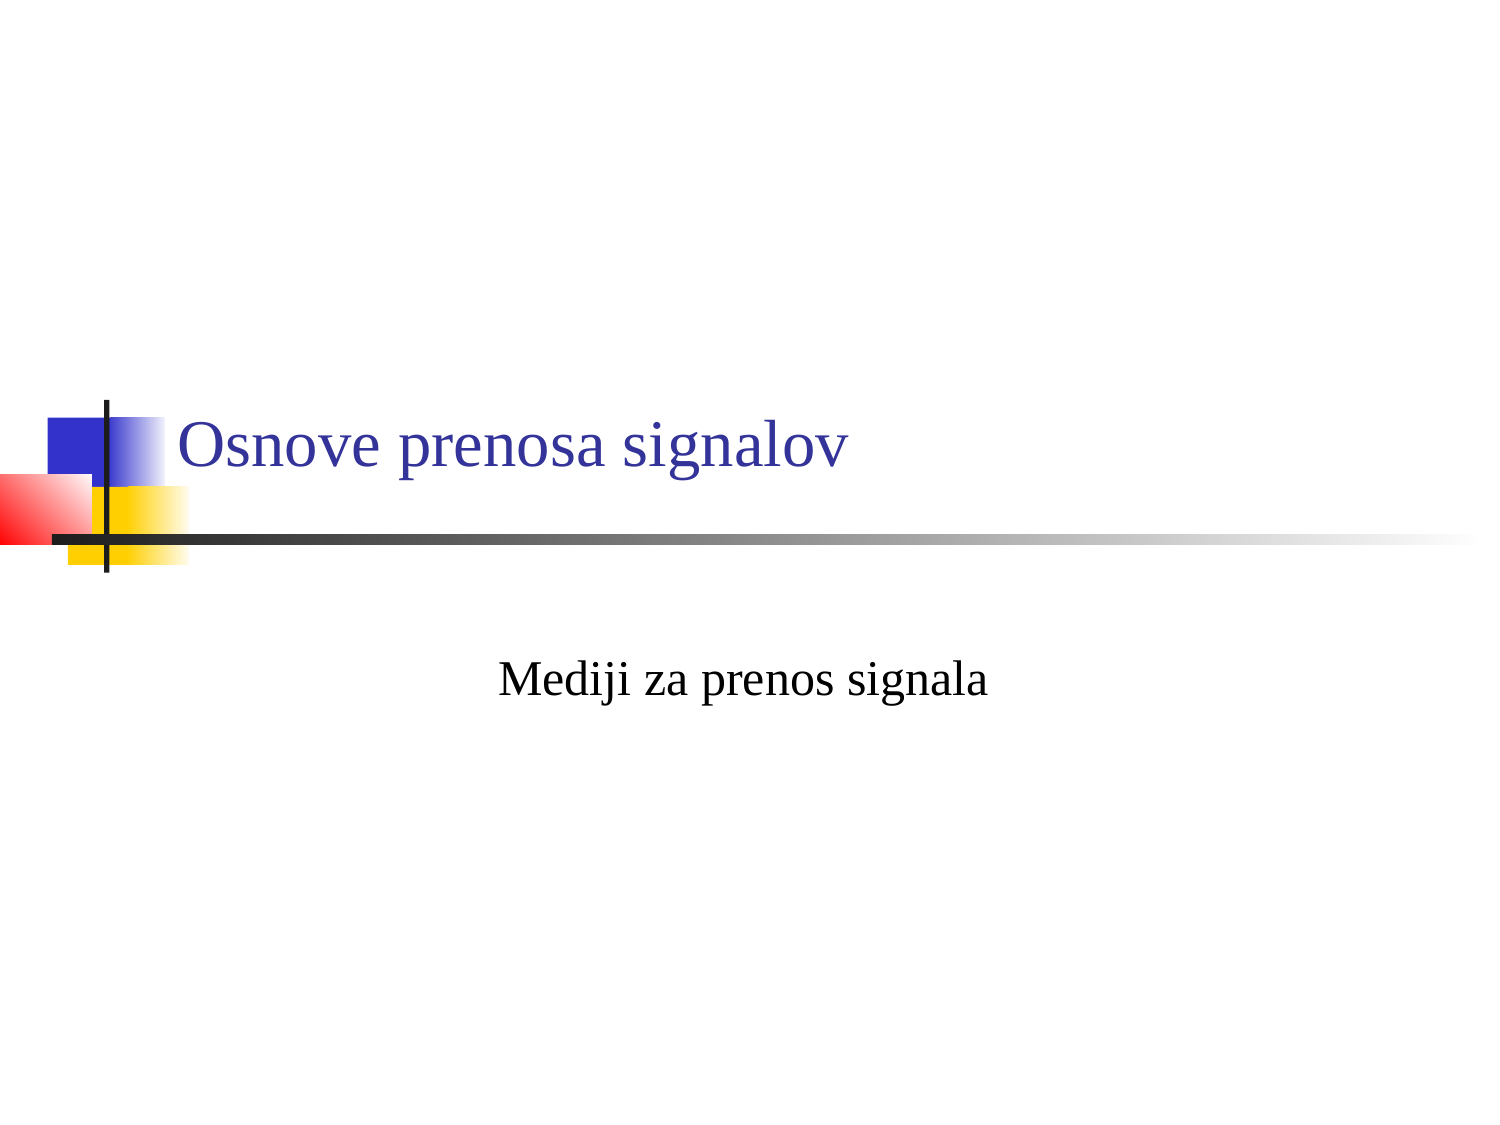

# Osnove prenosa signalov
Mediji za prenos signala